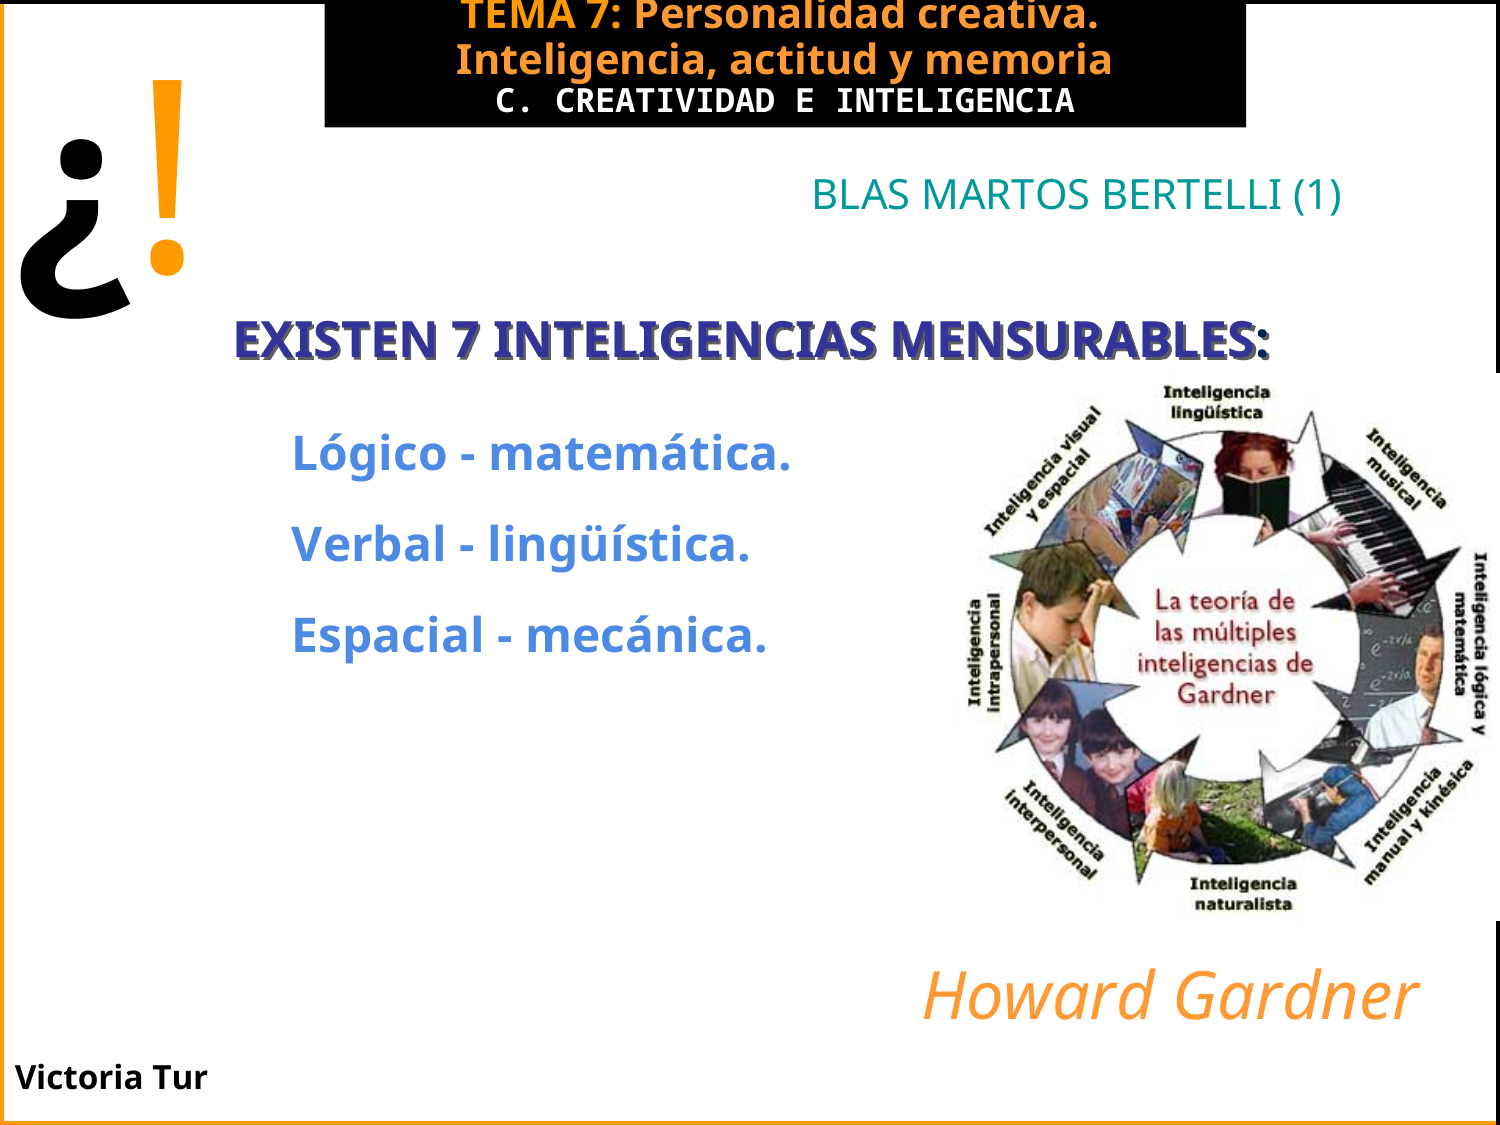

BLAS MARTOS BERTELLI (1)
EXISTEN 7 INTELIGENCIAS MENSURABLES:
Lógico - matemática.
Verbal - lingüística.
Espacial - mecánica.
Howard Gardner